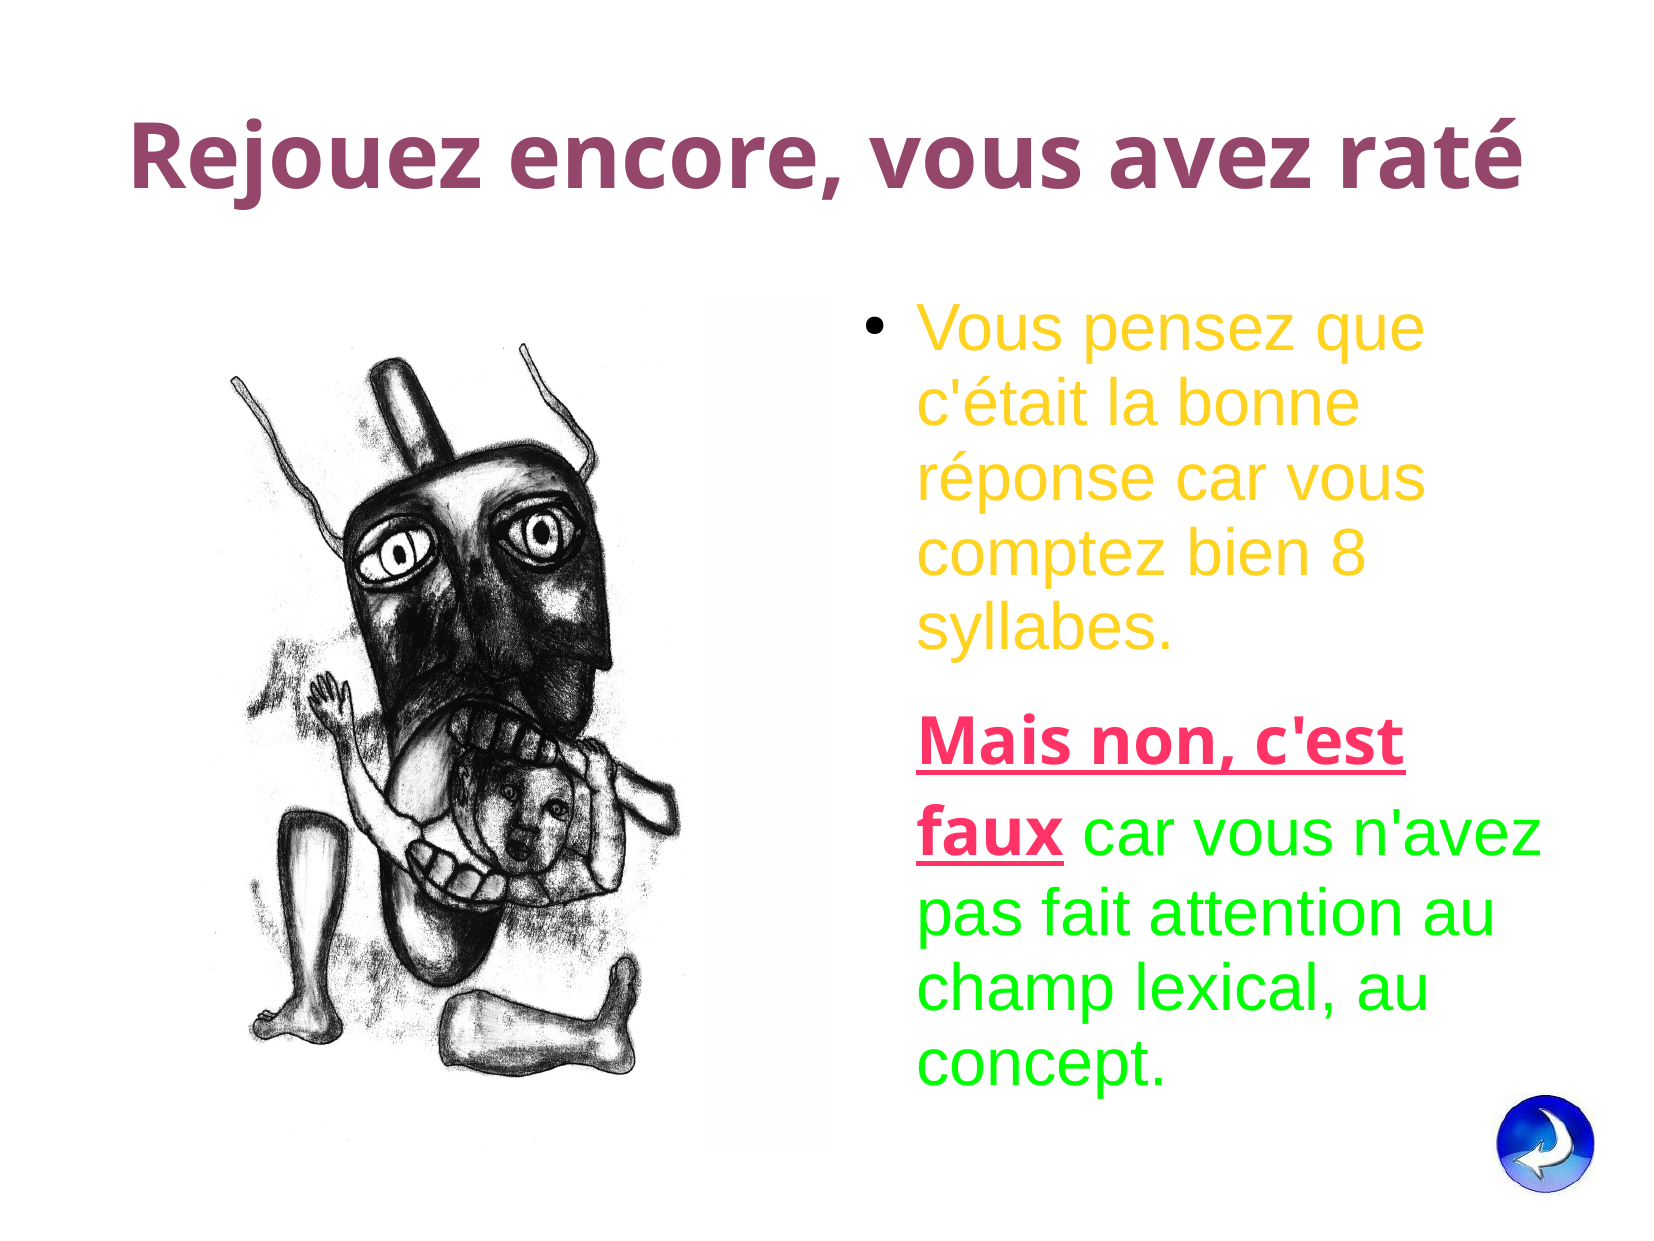

# Rejouez encore, vous avez raté
Vous pensez que c'était la bonne réponse car vous comptez bien 8 syllabes.
Mais non, c'est faux car vous n'avez pas fait attention au champ lexical, au concept.